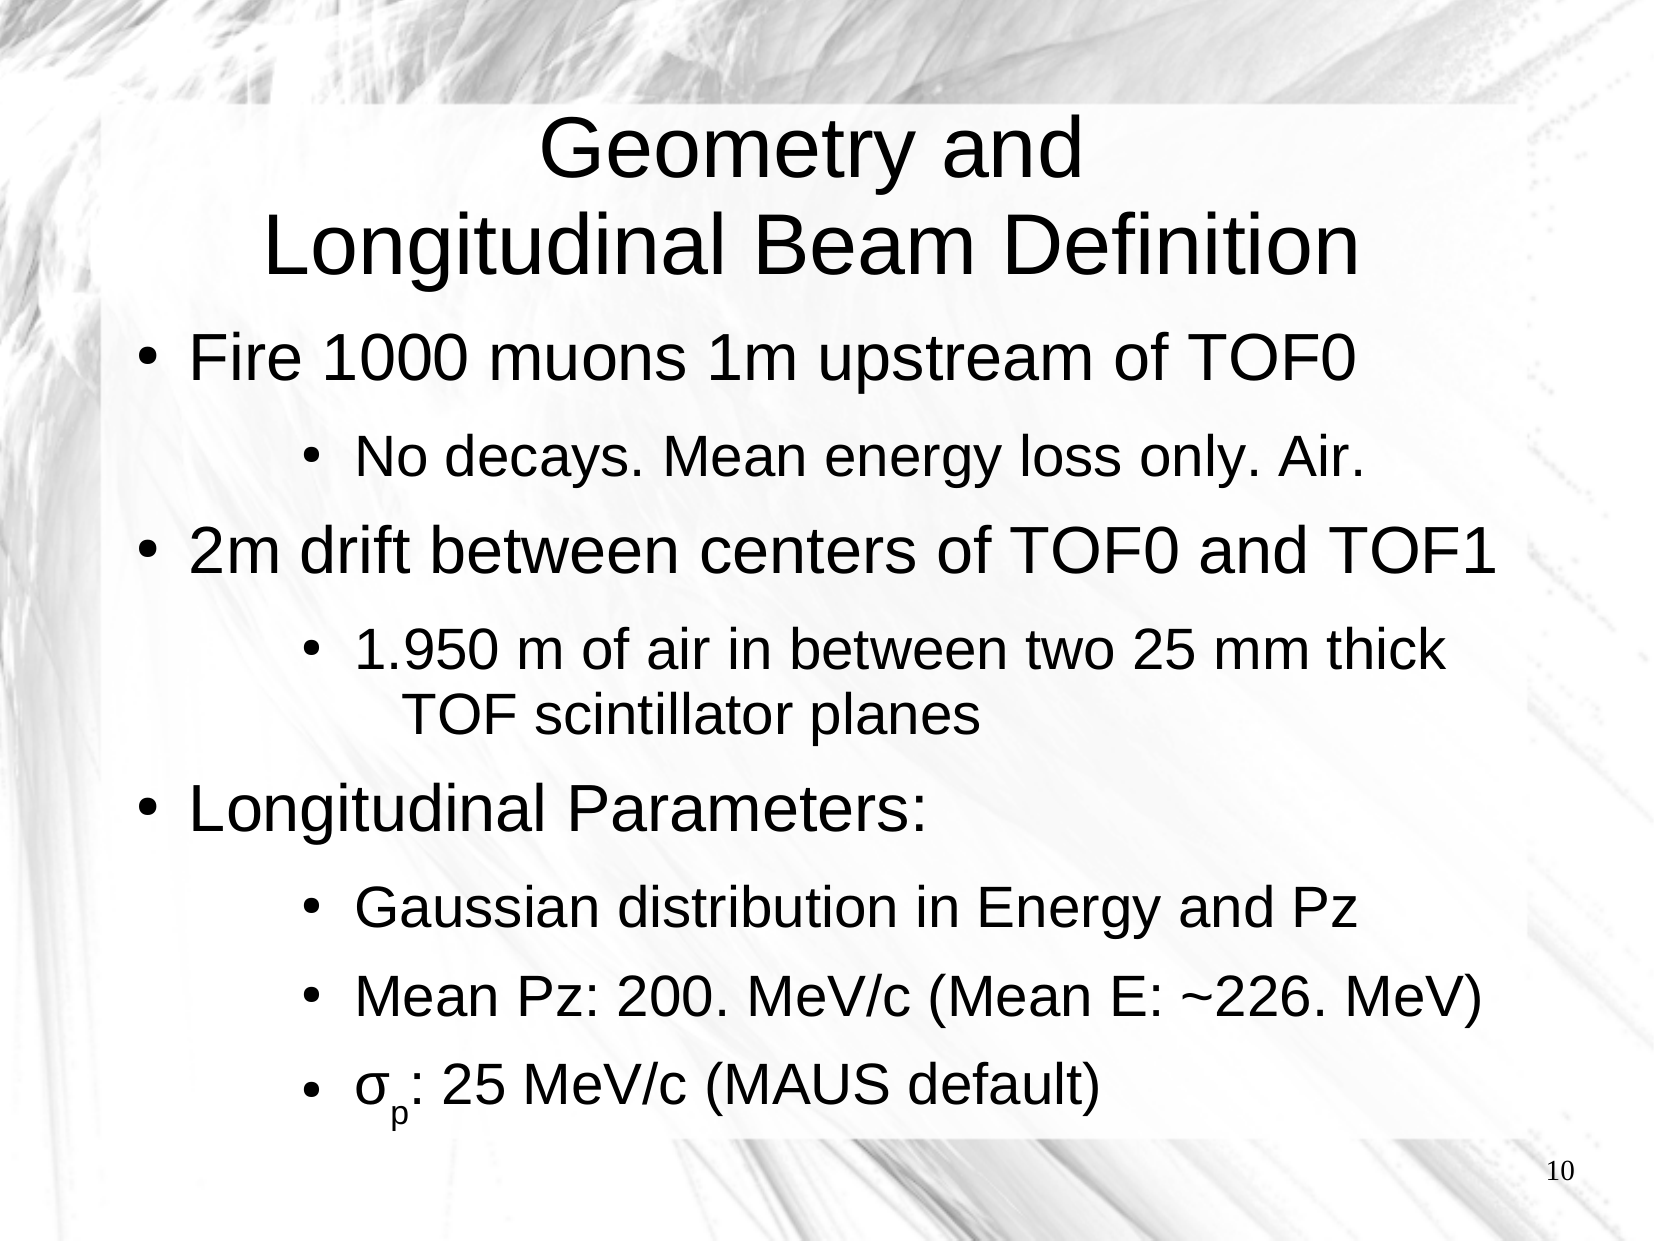

# Geometry and Longitudinal Beam Definition
Fire 1000 muons 1m upstream of TOF0
No decays. Mean energy loss only. Air.
2m drift between centers of TOF0 and TOF1
1.950 m of air in between two 25 mm thick TOF scintillator planes
Longitudinal Parameters:
Gaussian distribution in Energy and Pz
Mean Pz: 200. MeV/c (Mean E: ~226. MeV)
σp: 25 MeV/c (MAUS default)
10